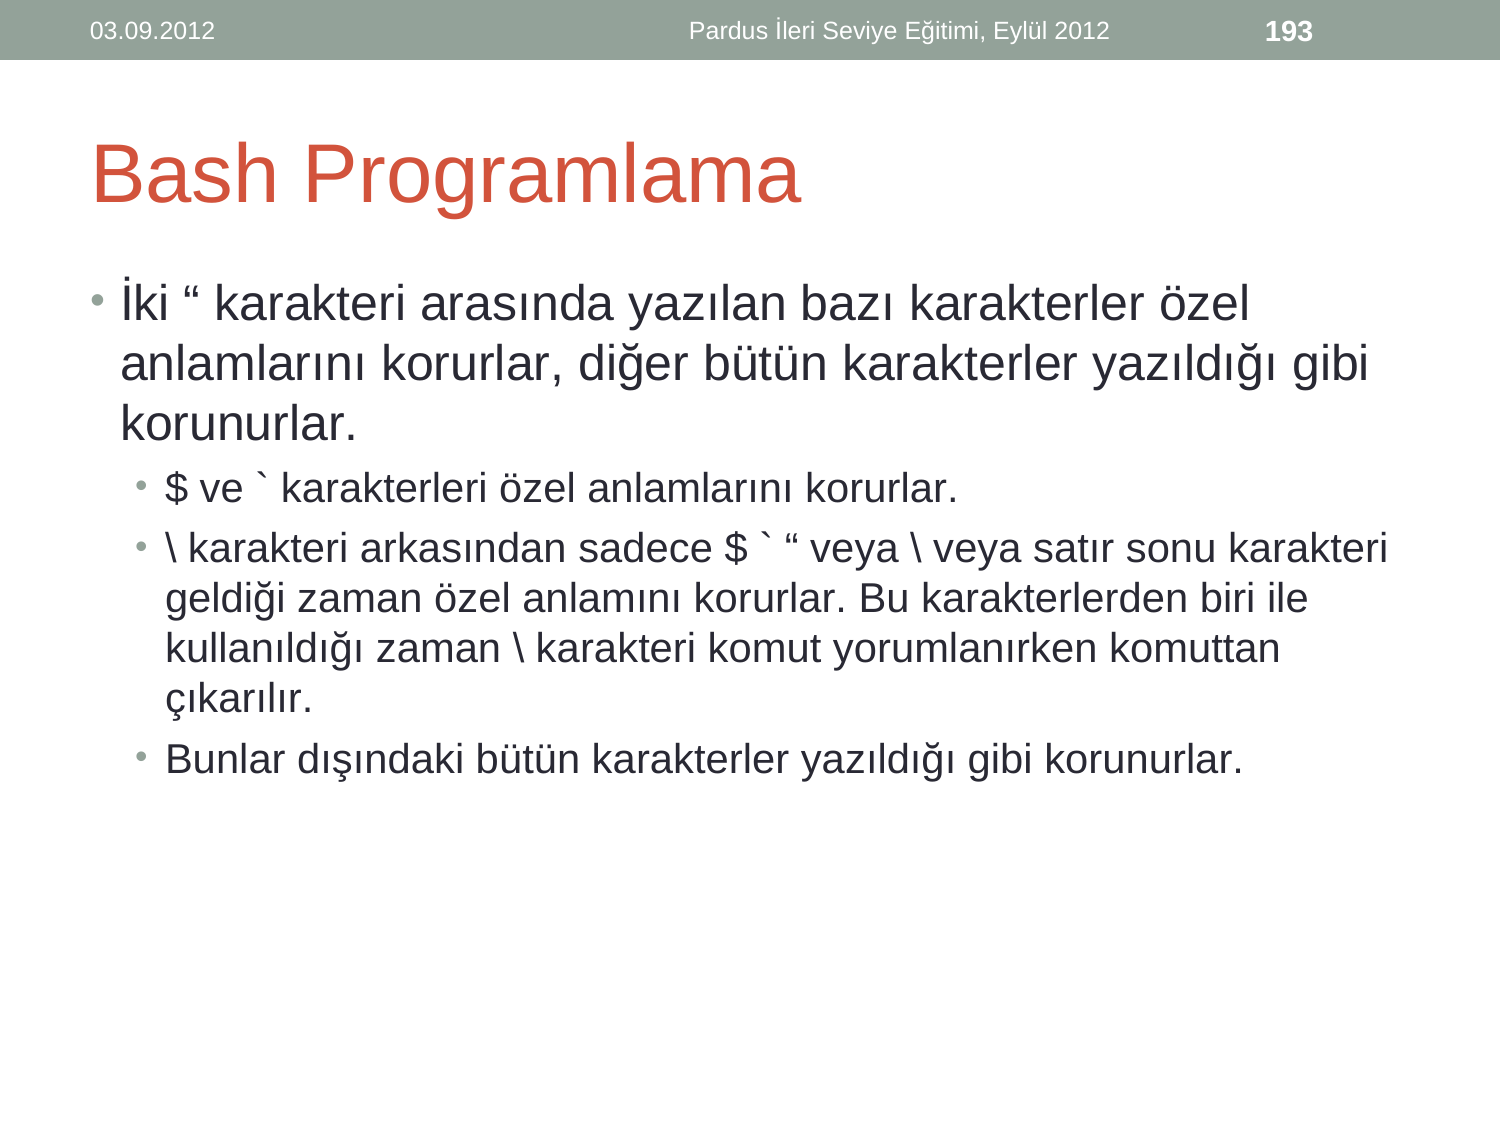

03.09.2012
Pardus İleri Seviye Eğitimi, Eylül 2012
# Bash Programlama
İki “ karakteri arasında yazılan bazı karakterler özel anlamlarını korurlar, diğer bütün karakterler yazıldığı gibi korunurlar.
$ ve ` karakterleri özel anlamlarını korurlar.
\ karakteri arkasından sadece $ ` “ veya \ veya satır sonu karakteri geldiği zaman özel anlamını korurlar. Bu karakterlerden biri ile kullanıldığı zaman \ karakteri komut yorumlanırken komuttan çıkarılır.
Bunlar dışındaki bütün karakterler yazıldığı gibi korunurlar.